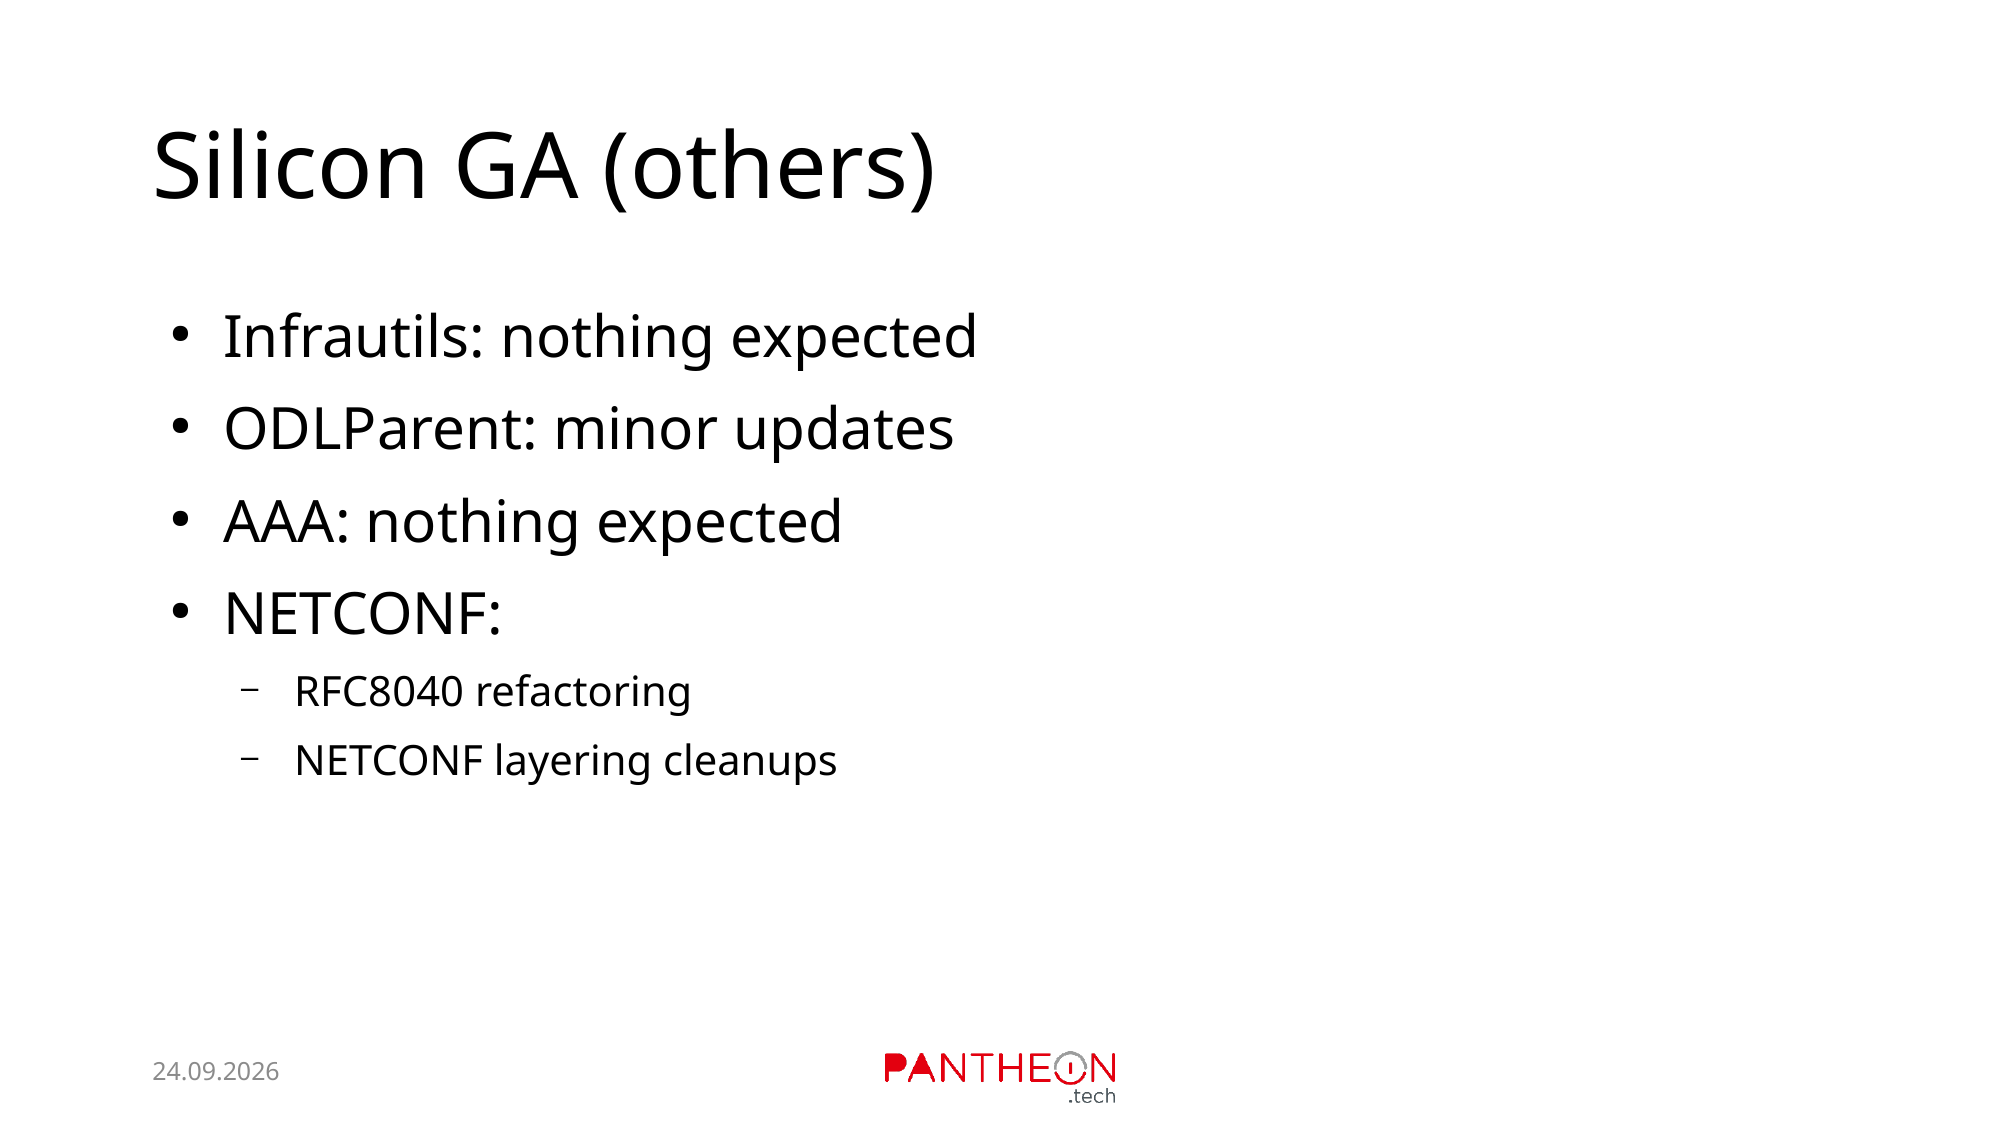

# Silicon GA (others)
Infrautils: nothing expected
ODLParent: minor updates
AAA: nothing expected
NETCONF:
RFC8040 refactoring
NETCONF layering cleanups